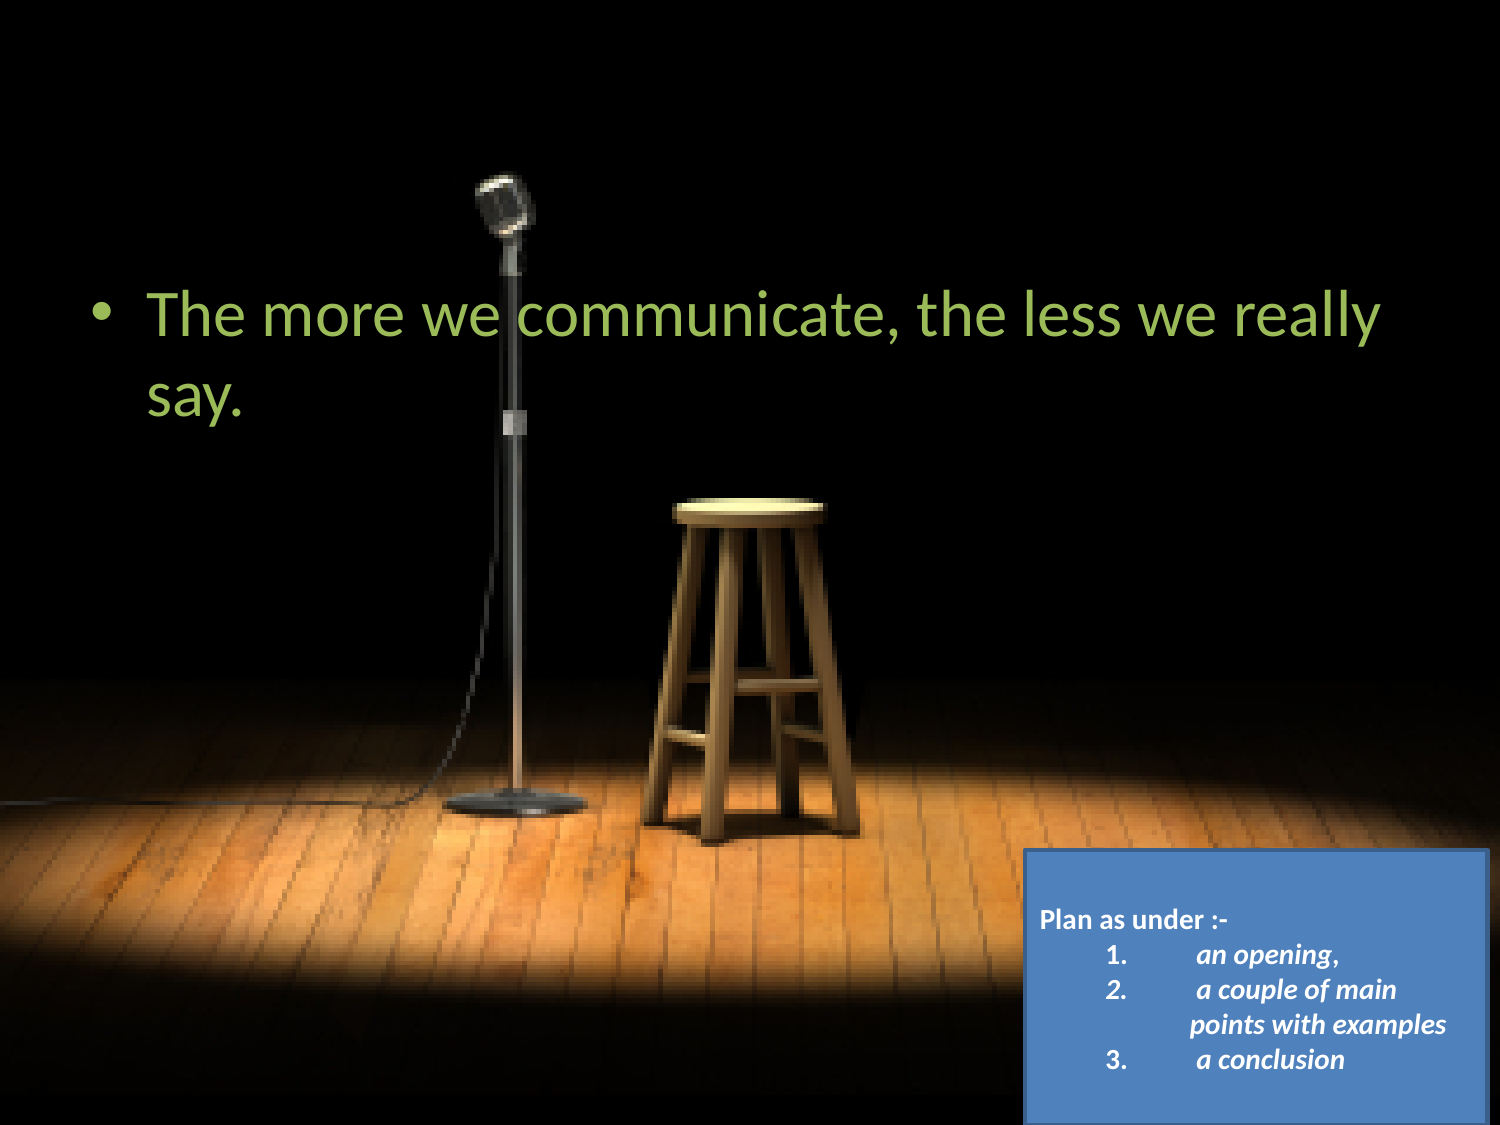

# 11
The more we communicate, the less we really say.
Plan as under :-
 an opening,
 a couple of main points with examples
 a conclusion